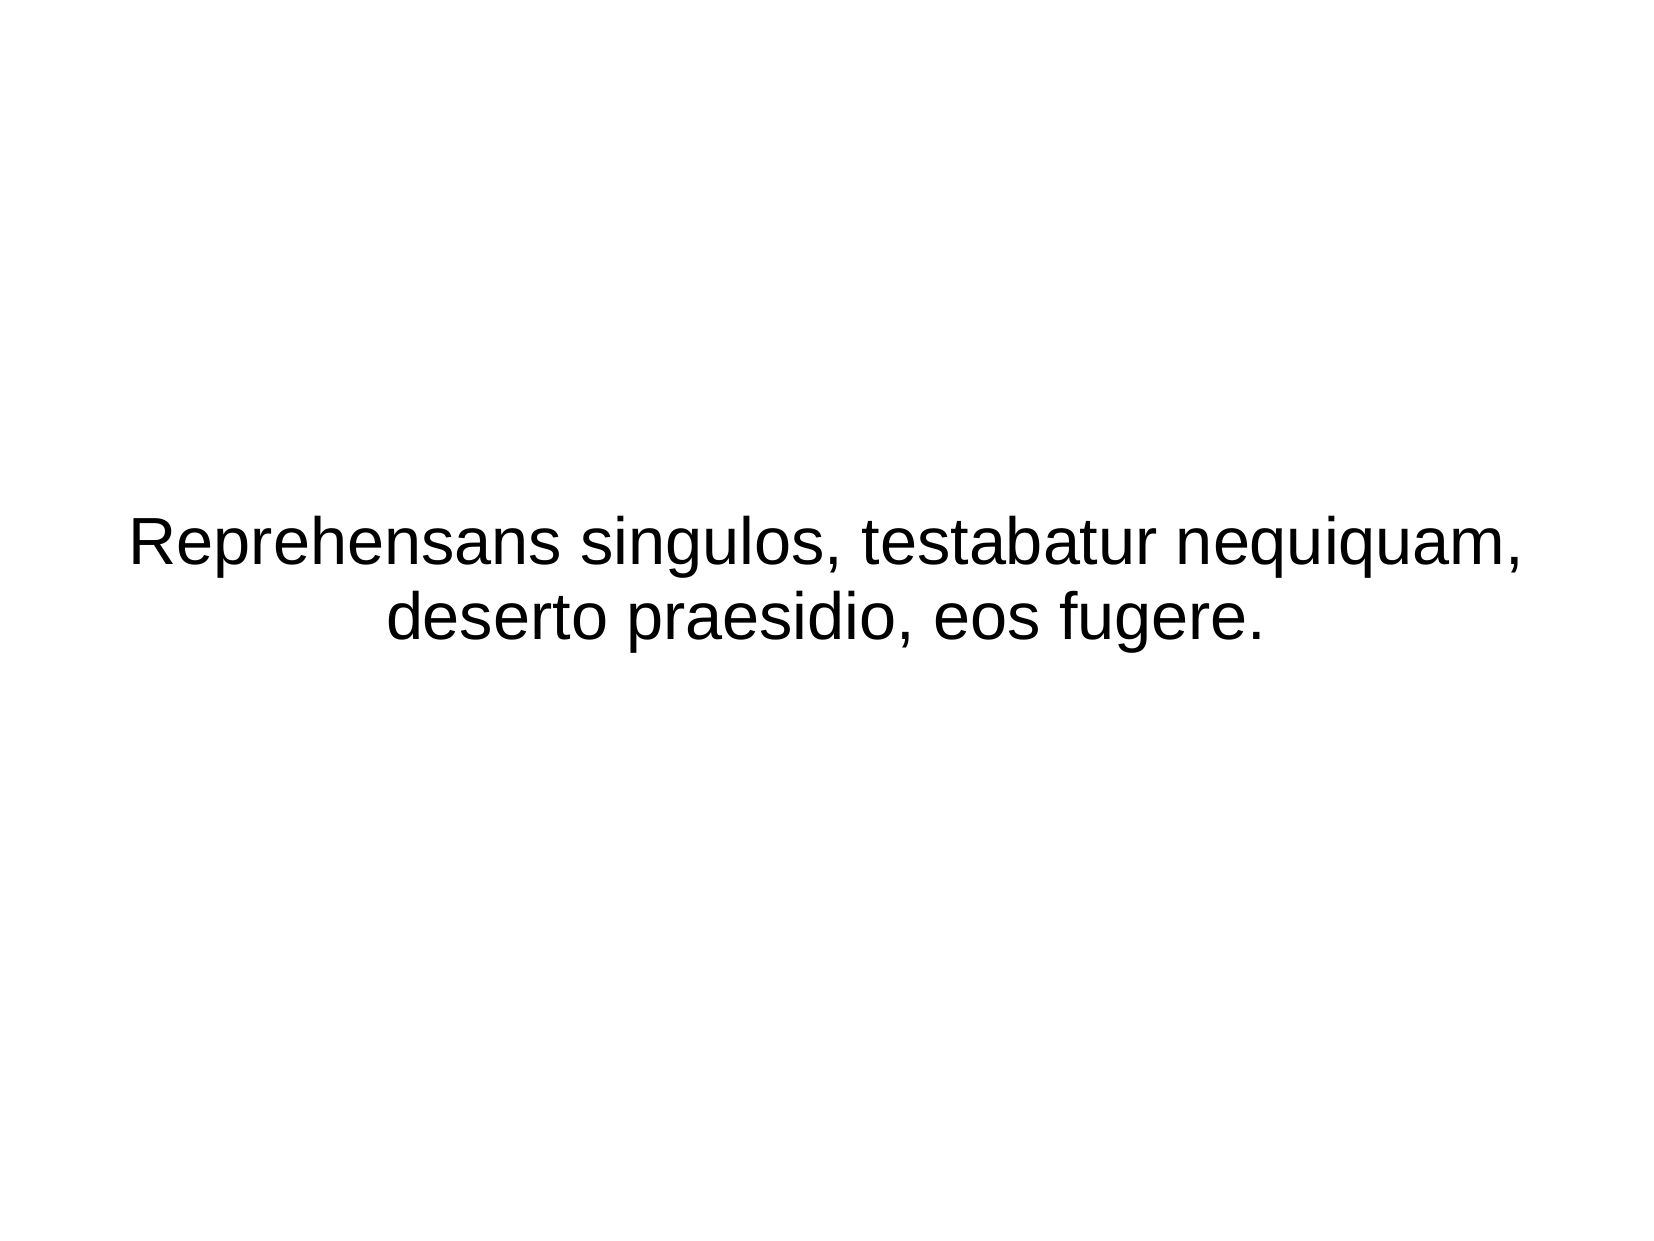

# Reprehensans singulos, testabatur nequiquam, deserto praesidio, eos fugere.